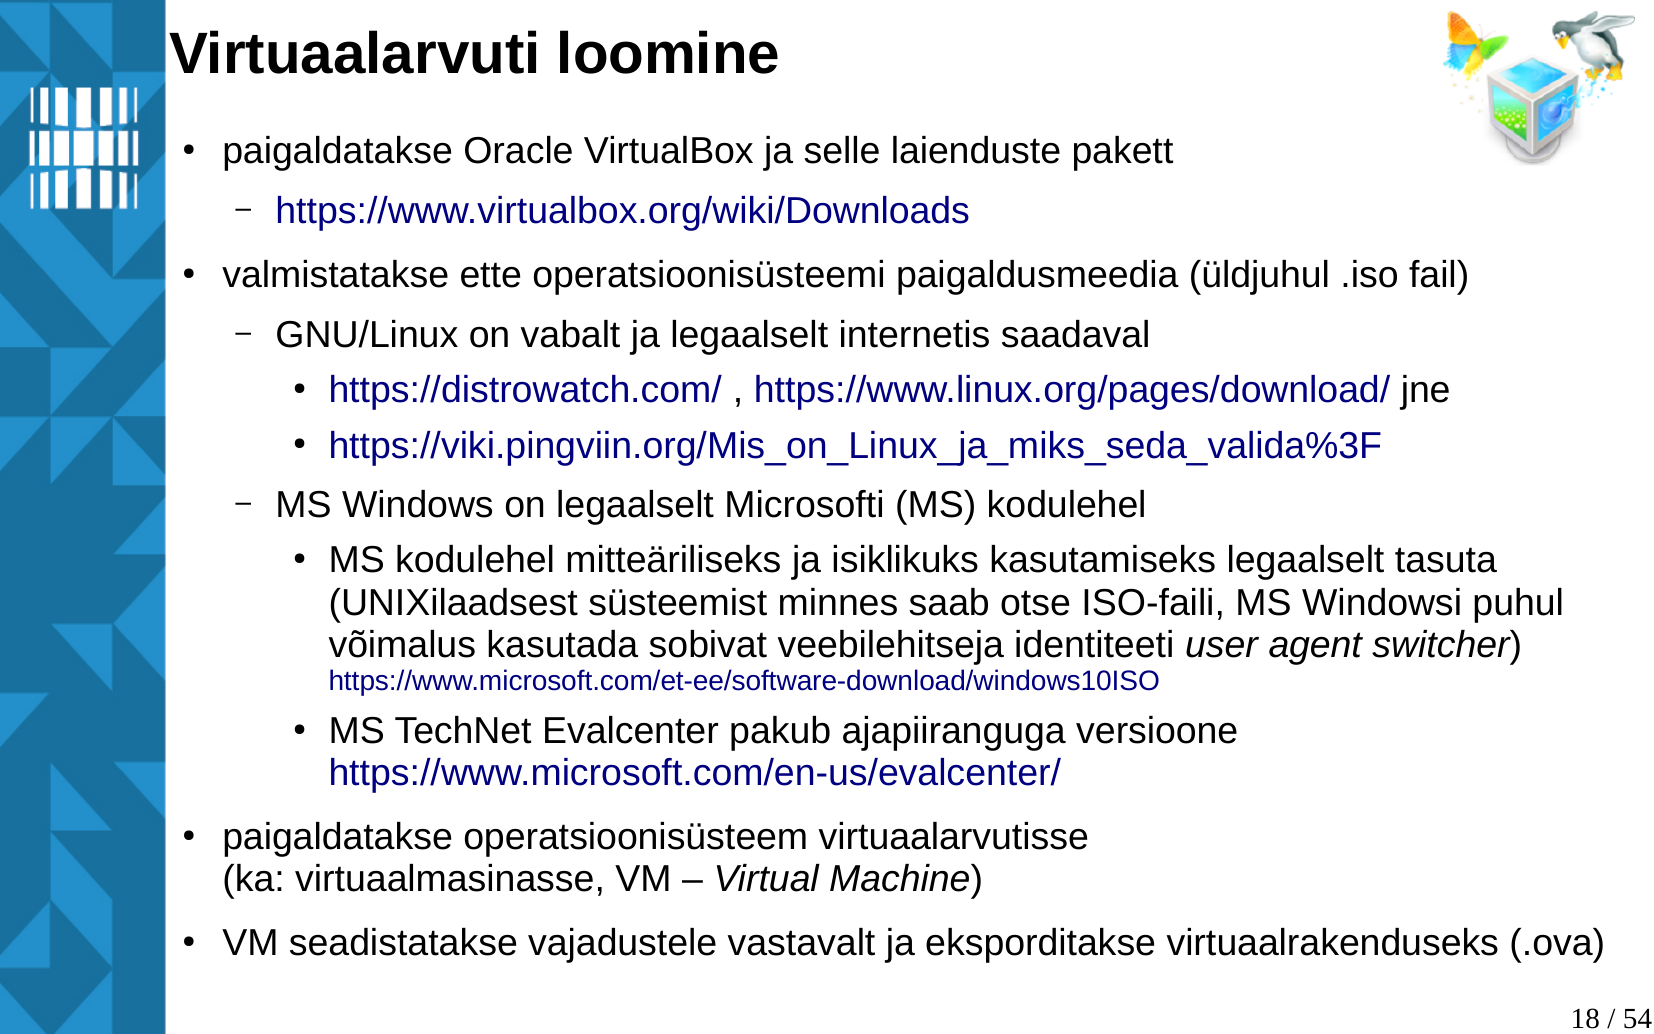

# Virtuaalarvuti loomine
paigaldatakse Oracle VirtualBox ja selle laienduste pakett
https://www.virtualbox.org/wiki/Downloads
valmistatakse ette operatsioonisüsteemi paigaldusmeedia (üldjuhul .iso fail)
GNU/Linux on vabalt ja legaalselt internetis saadaval
https://distrowatch.com/ , https://www.linux.org/pages/download/ jne
https://viki.pingviin.org/Mis_on_Linux_ja_miks_seda_valida%3F
MS Windows on legaalselt Microsofti (MS) kodulehel
MS kodulehel mitteäriliseks ja isiklikuks kasutamiseks legaalselt tasuta (UNIXilaadsest süsteemist minnes saab otse ISO-faili, MS Windowsi puhul võimalus kasutada sobivat veebilehitseja identiteeti user agent switcher)
https://www.microsoft.com/et-ee/software-download/windows10ISO
MS TechNet Evalcenter pakub ajapiiranguga versioone
https://www.microsoft.com/en-us/evalcenter/
paigaldatakse operatsioonisüsteem virtuaalarvutisse
(ka: virtuaalmasinasse, VM – Virtual Machine)
VM seadistatakse vajadustele vastavalt ja eksporditakse virtuaalrakenduseks (.ova)
18